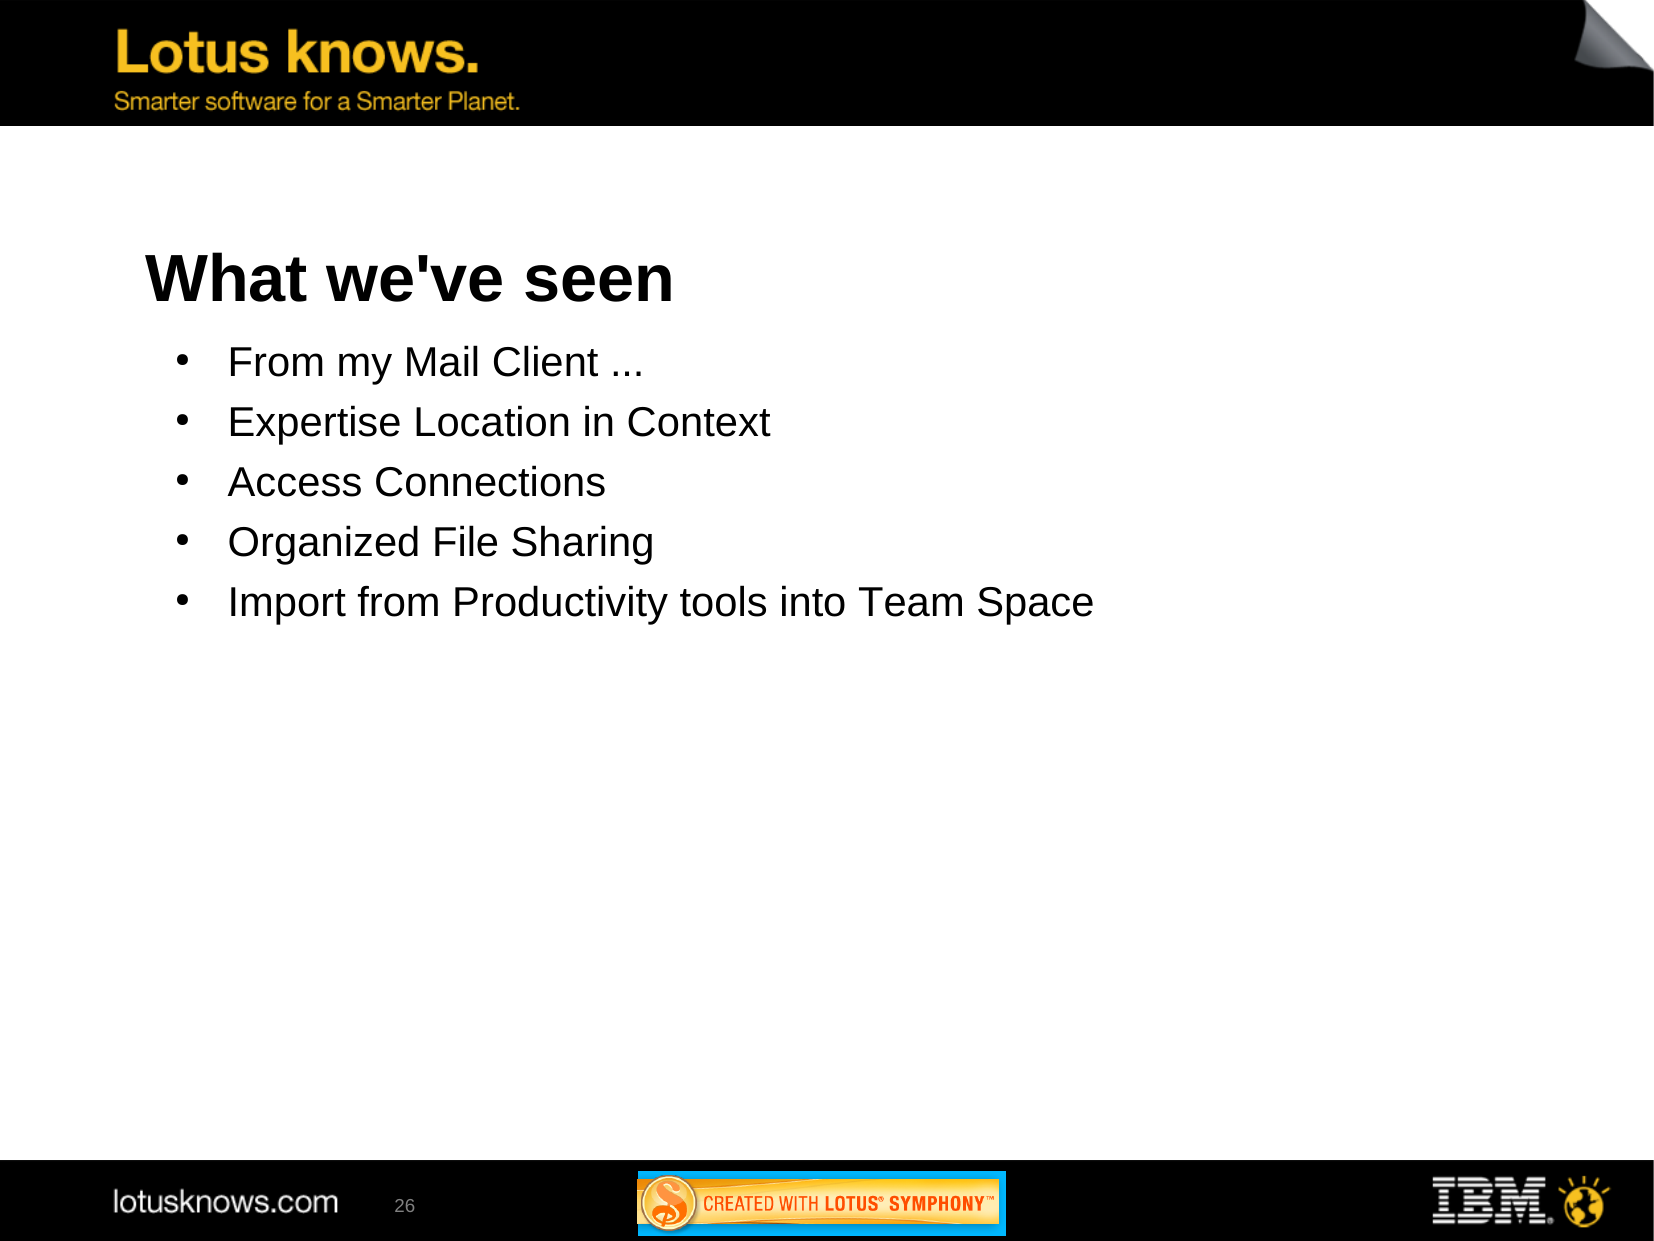

# What we've seen
From my Mail Client ...
Expertise Location in Context
Access Connections
Organized File Sharing
Import from Productivity tools into Team Space
26